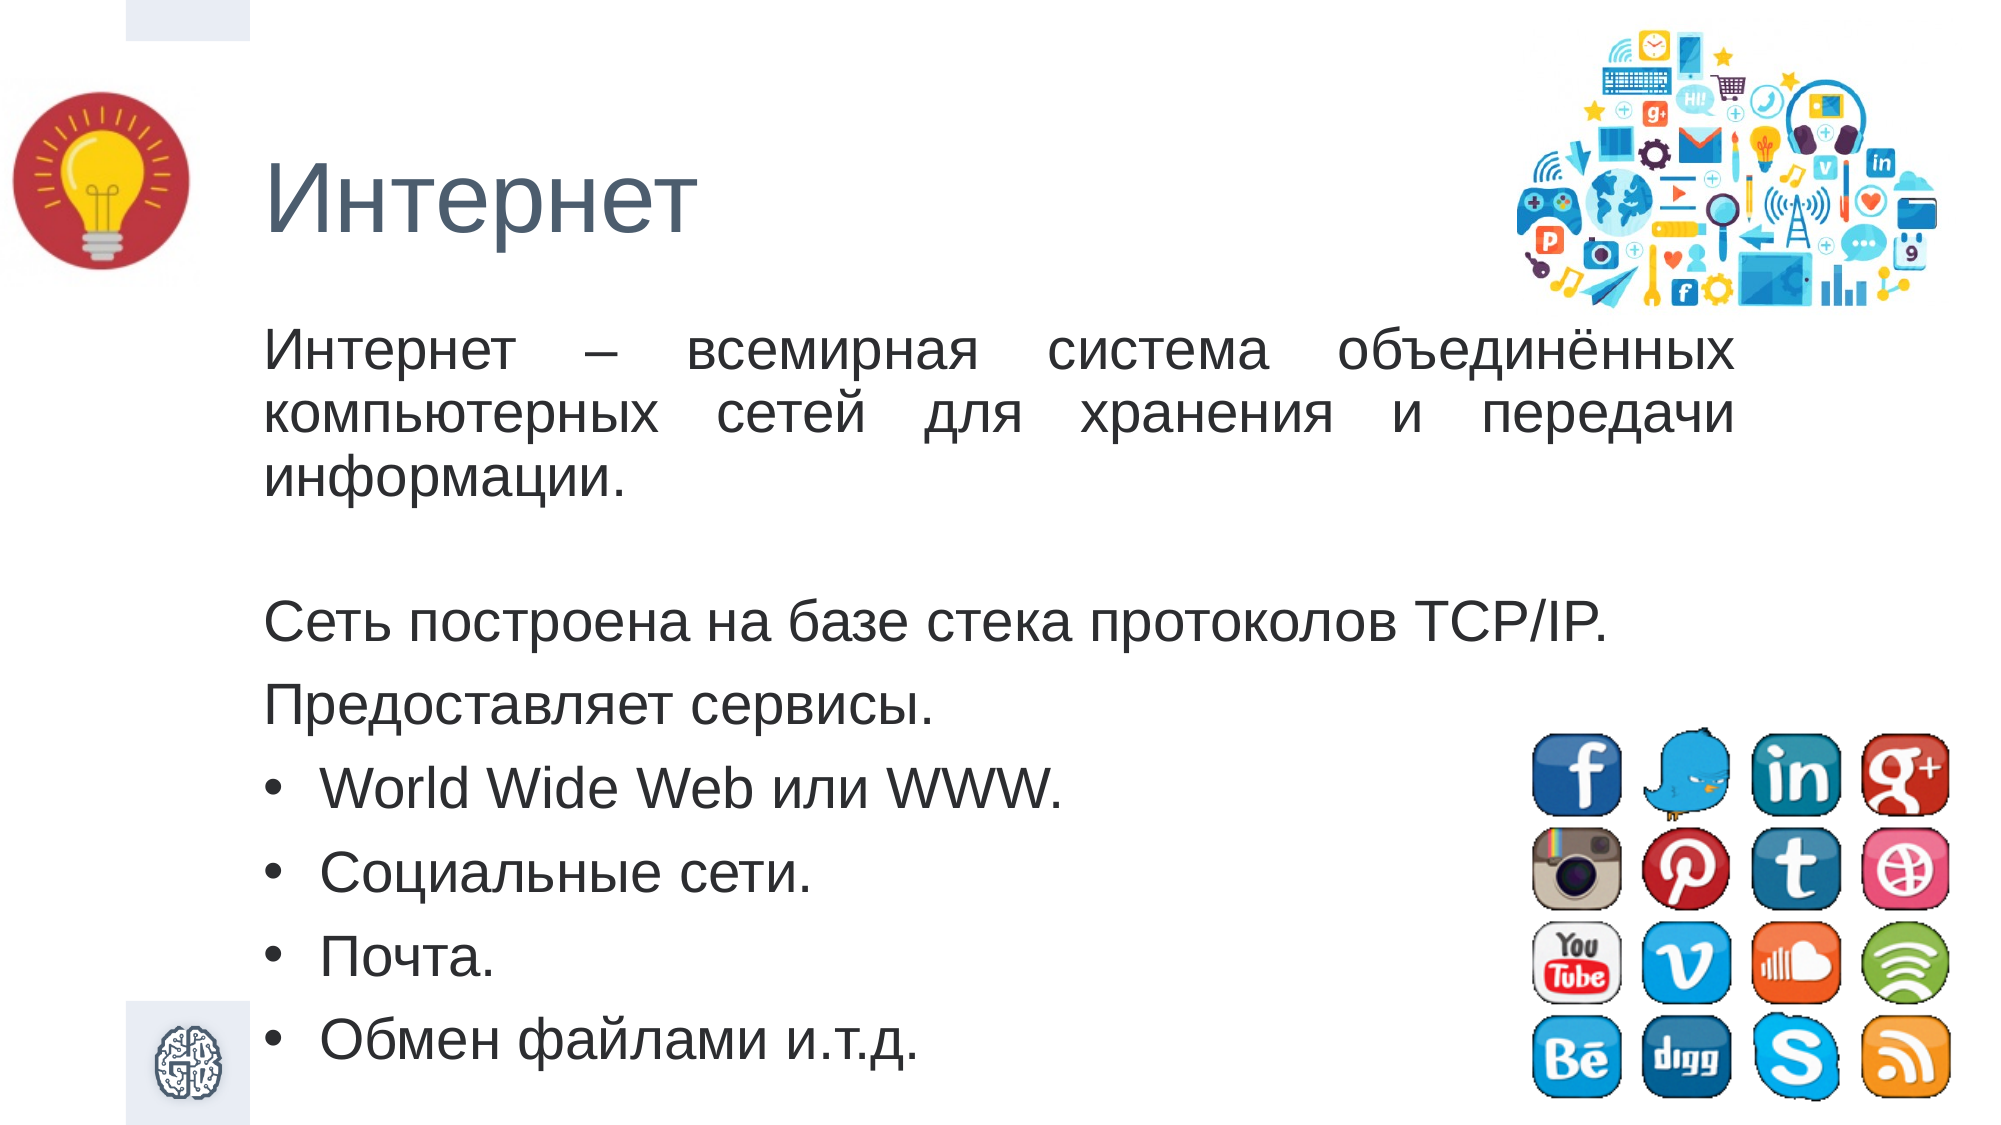

# Интернет
Интернет – всемирная система объединённых компьютерных сетей для хранения и передачи информации.
Сеть построена на базе стека протоколов TCP/IP.
Предоставляет сервисы.
World Wide Web или WWW.
Социальные сети.
Почта.
Обмен файлами и.т.д.